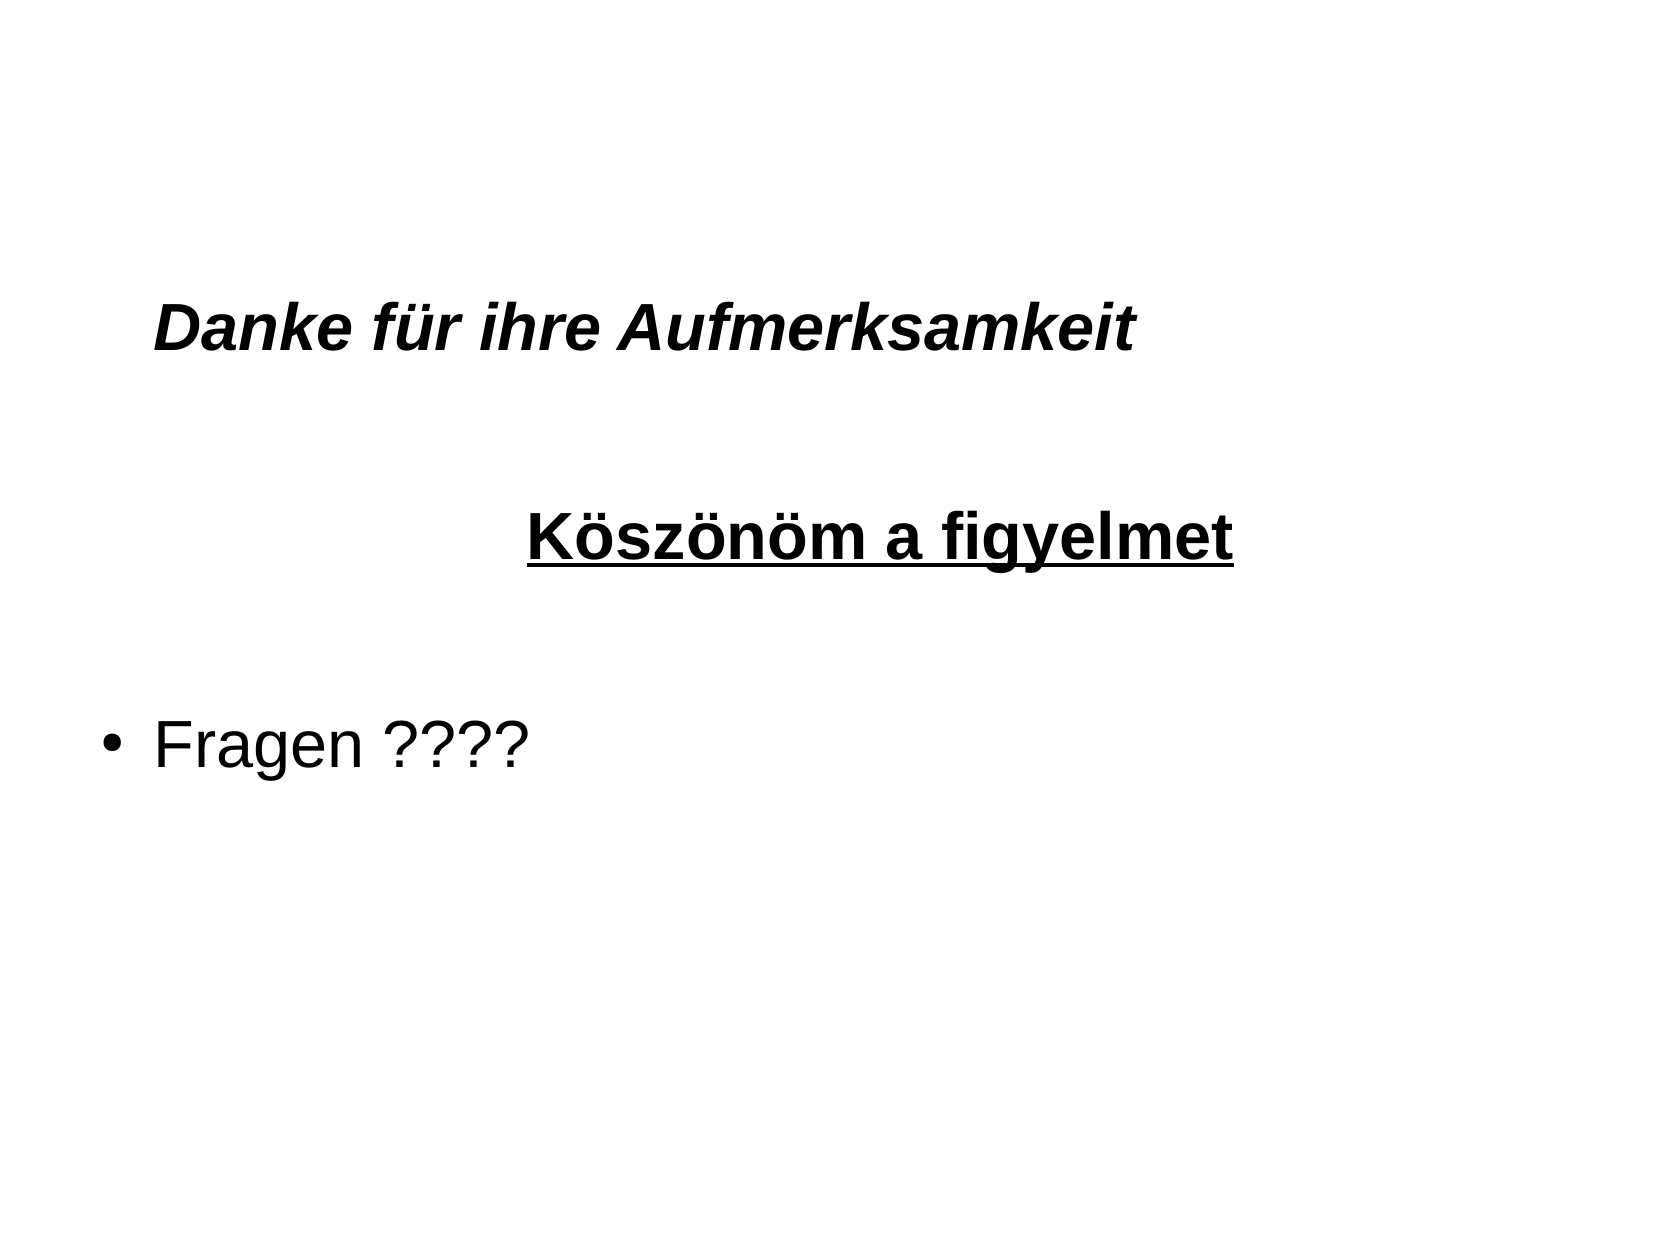

# Danke für ihre Aufmerksamkeit
 Köszönöm a figyelmet
Fragen ????